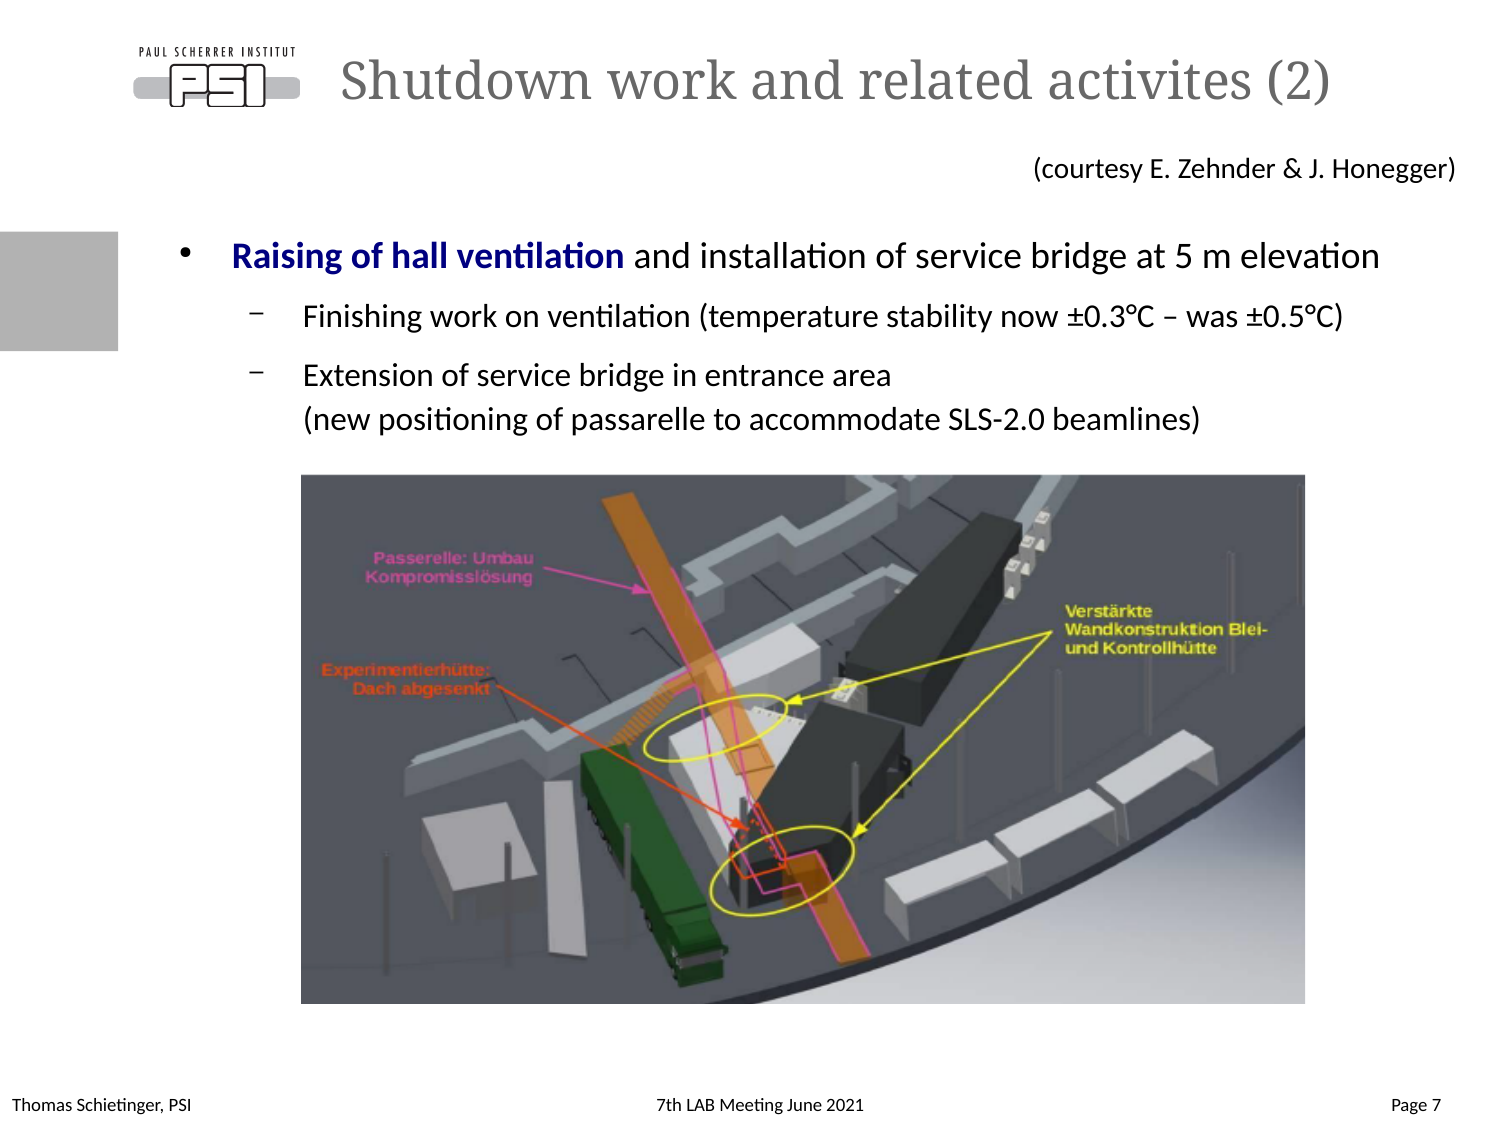

# Shutdown work and related activites (2)
(courtesy E. Zehnder & J. Honegger)
Raising of hall ventilation and installation of service bridge at 5 m elevation
Finishing work on ventilation (temperature stability now ±0.3°C – was ±0.5°C)
Extension of service bridge in entrance area
(new positioning of passarelle to accommodate SLS-2.0 beamlines)